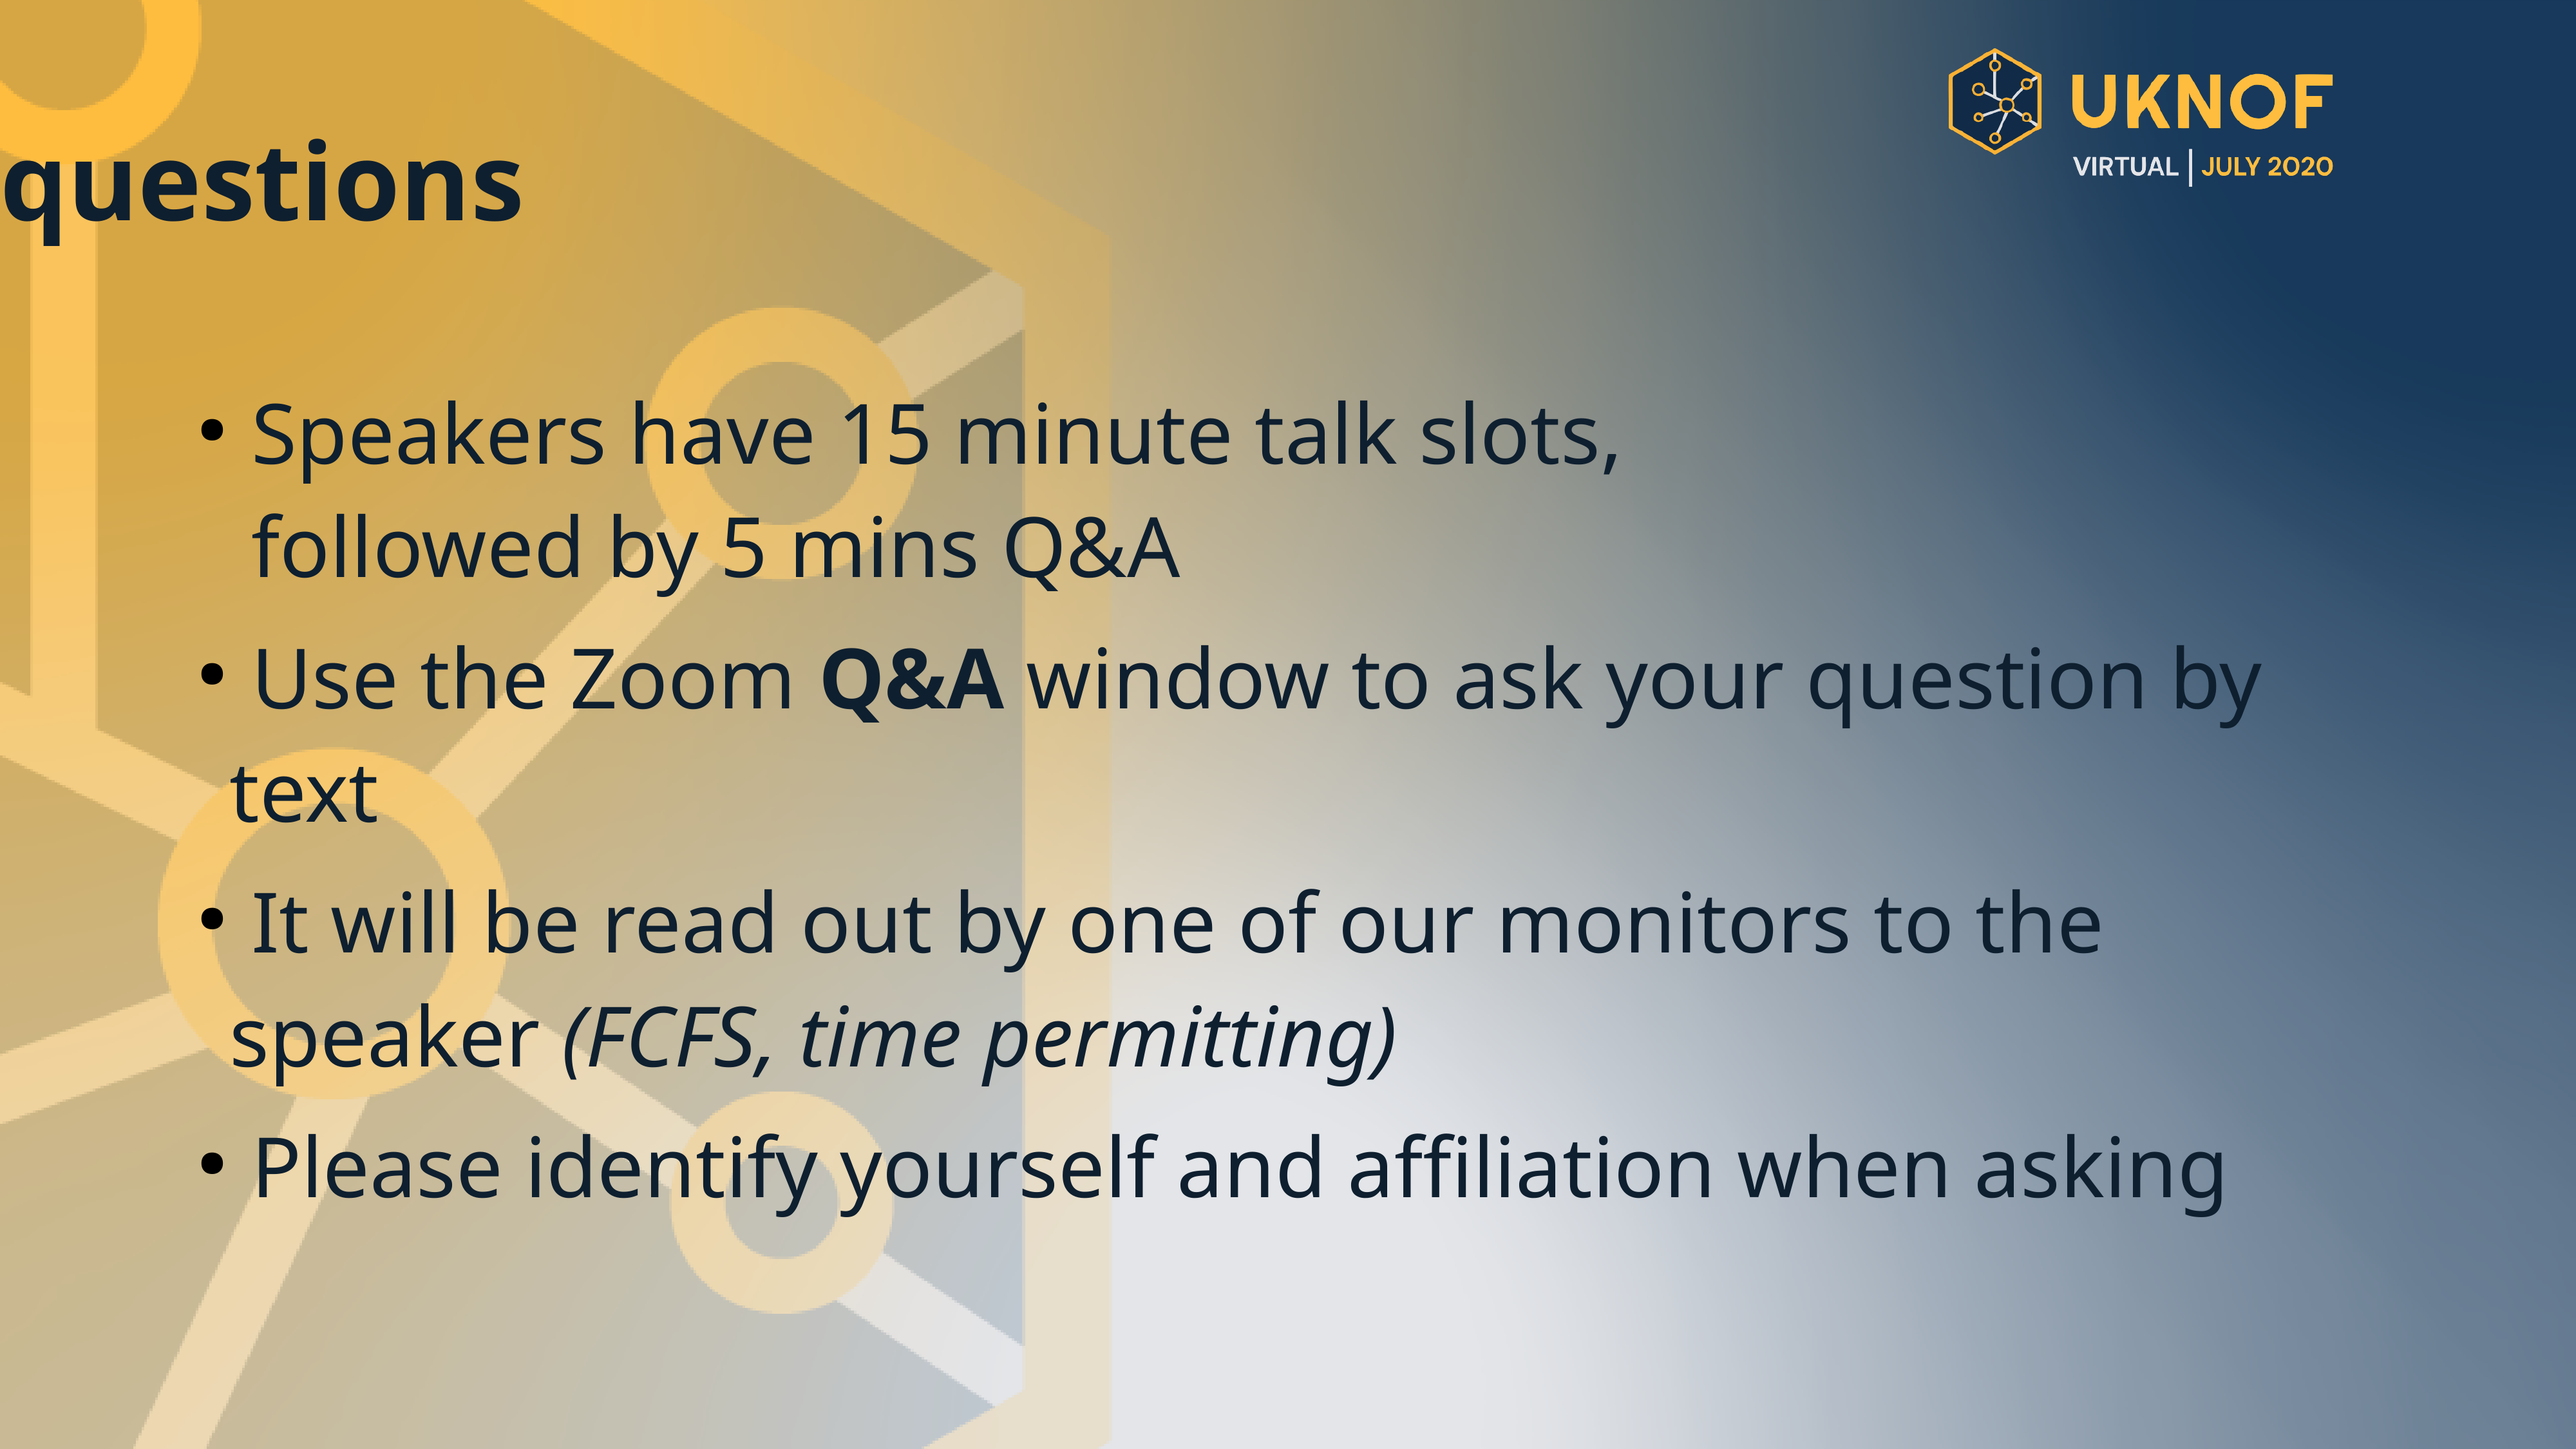

# questions
 Speakers have 15 minute talk slots,
 followed by 5 mins Q&A
 Use the Zoom Q&A window to ask your question by text
 It will be read out by one of our monitors to the speaker (FCFS, time permitting)
 Please identify yourself and affiliation when asking